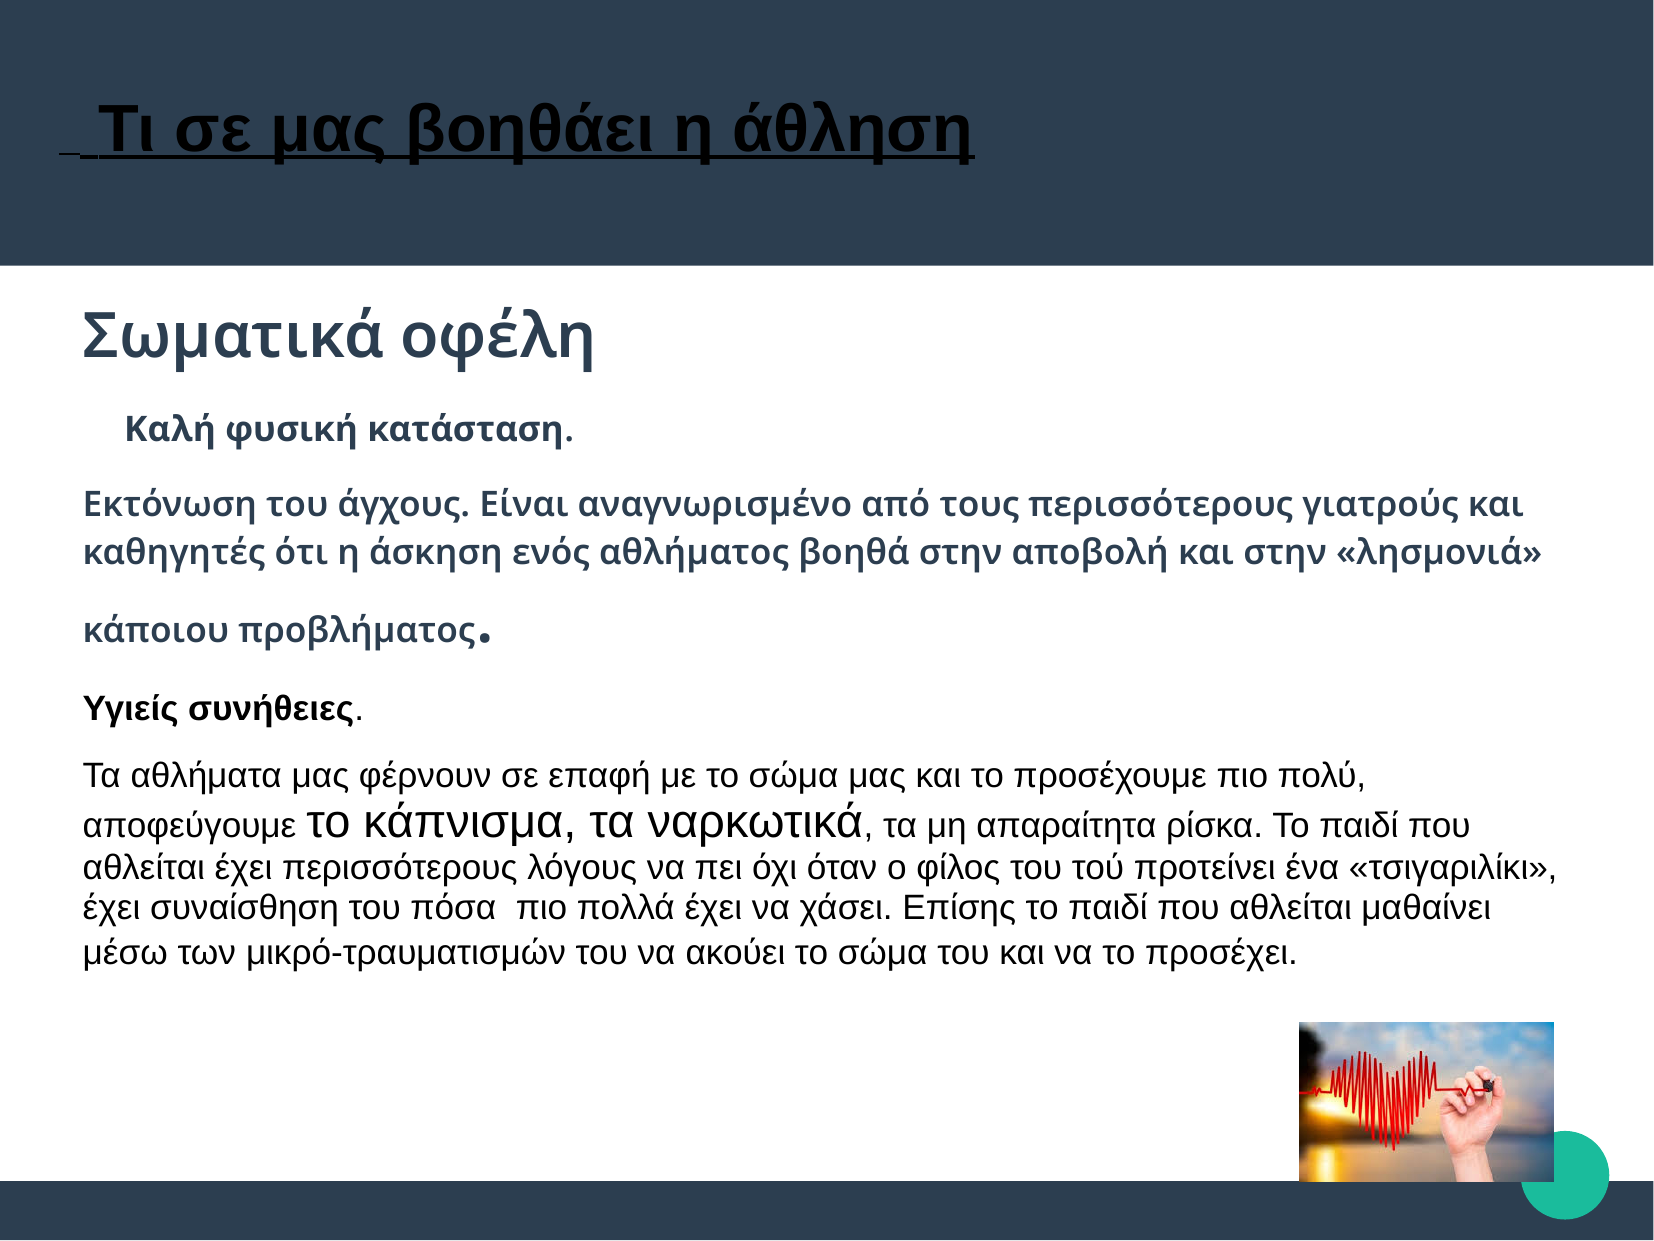

# Τι σε μας βοηθάει η άθληση
Σωματικά οφέλη
Καλή φυσική κατάσταση.
Εκτόνωση του άγχους. Είναι αναγνωρισμένο από τους περισσότερους γιατρούς και καθηγητές ότι η άσκηση ενός αθλήματος βοηθά στην αποβολή και στην «λησμονιά» κάποιου προβλήματος.
Υγιείς συνήθειες.
Τα αθλήματα μας φέρνουν σε επαφή με το σώμα μας και το προσέχουμε πιο πολύ, αποφεύγουμε το κάπνισμα, τα ναρκωτικά, τα μη απαραίτητα ρίσκα. Το παιδί που αθλείται έχει περισσότερους λόγους να πει όχι όταν ο φίλος του τού προτείνει ένα «τσιγαριλίκι», έχει συναίσθηση του πόσα  πιο πολλά έχει να χάσει. Επίσης το παιδί που αθλείται μαθαίνει μέσω των μικρό-τραυματισμών του να ακούει το σώμα του και να το προσέχει.